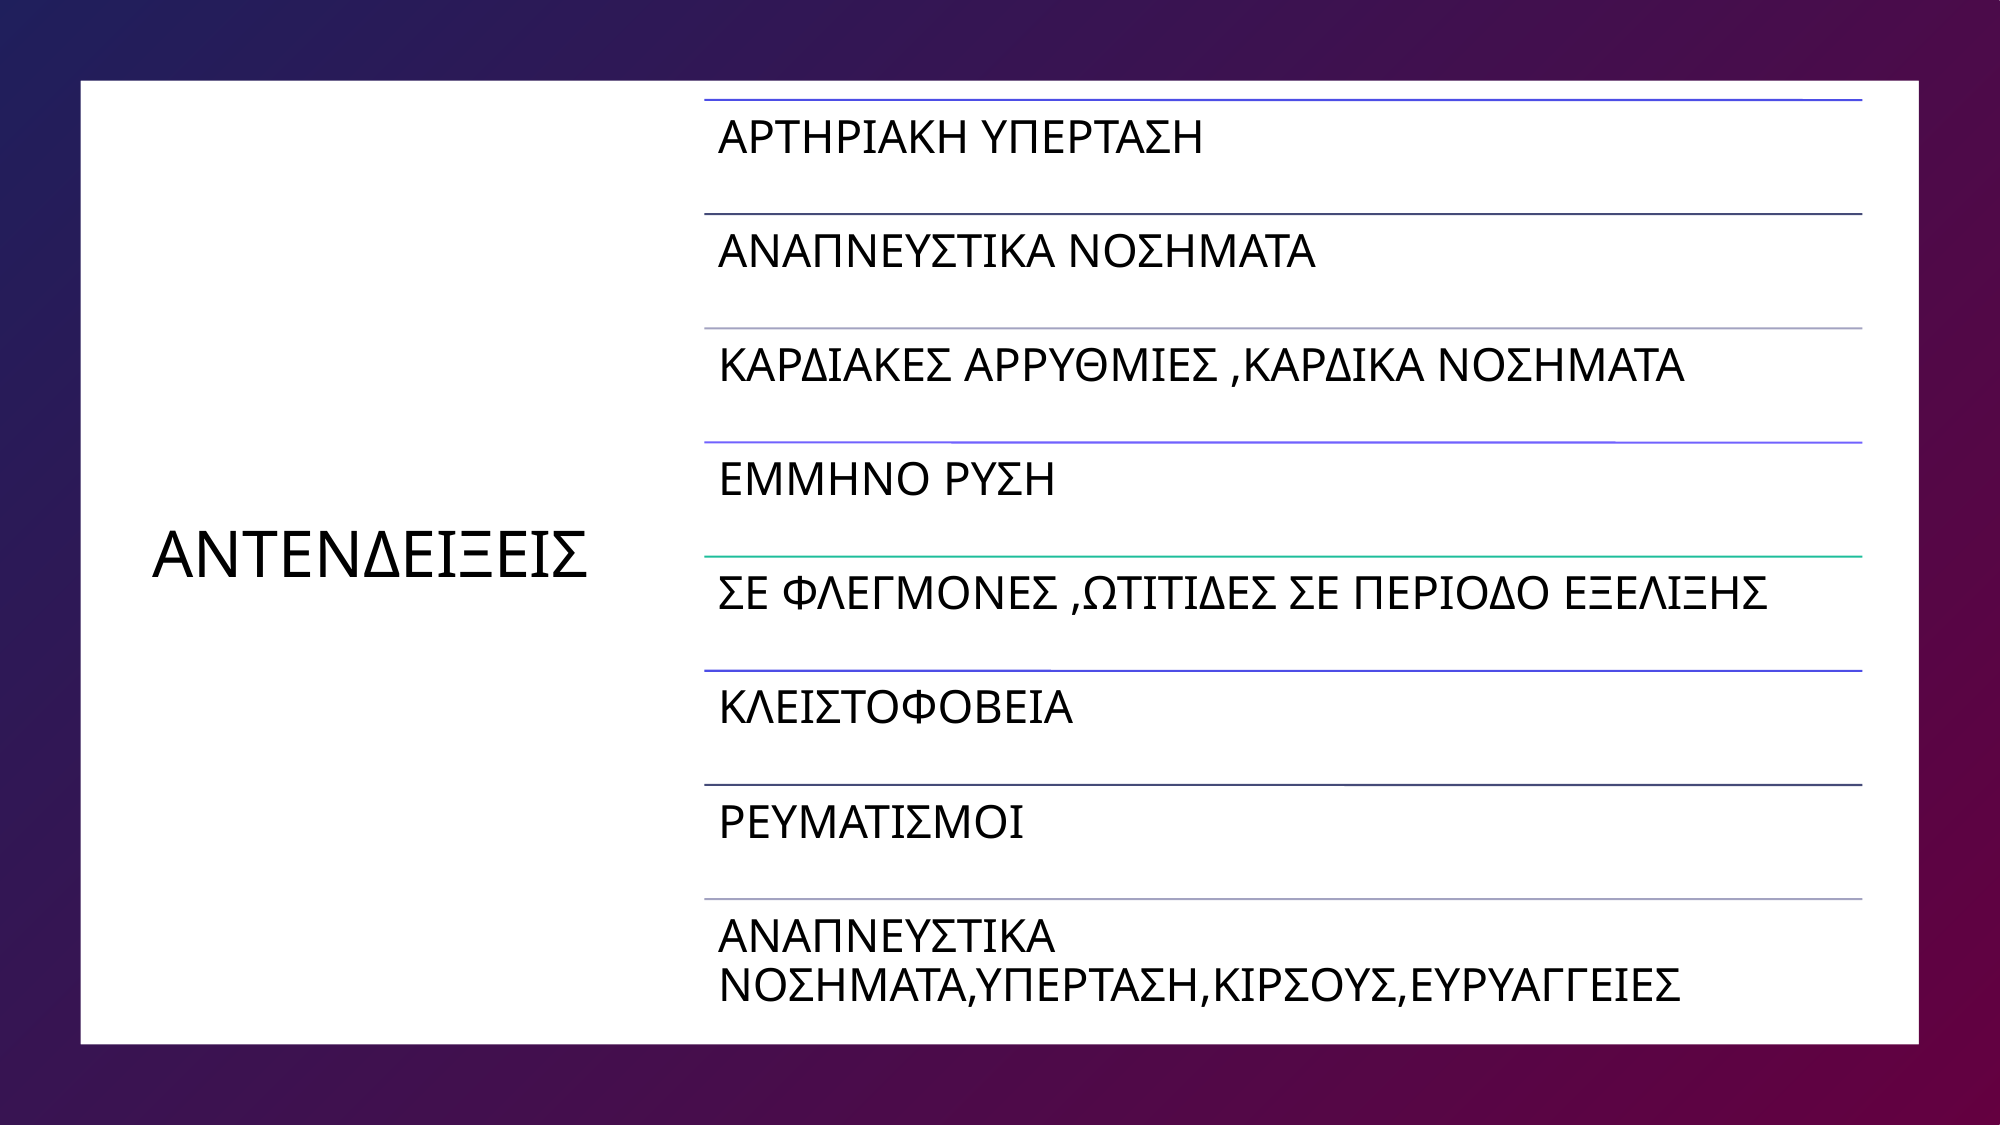

# ΑΝΤΕΝΔΕΙΞΕΙΣ
ΑΡΤΗΡΙΑΚΗ ΥΠΕΡΤΑΣΗ
ΑΝΑΠΝΕΥΣΤΙΚΑ ΝΟΣΗΜΑΤΑ
ΚΑΡΔΙΑΚΕΣ ΑΡΡΥΘΜΙΕΣ ,ΚΑΡΔΙΚΑ ΝΟΣΗΜΑΤΑ
ΕΜΜΗΝΟ ΡΥΣΗ
ΣΕ ΦΛΕΓΜΟΝΕΣ ,ΩΤΙΤΙΔΕΣ ΣΕ ΠΕΡΙΟΔΟ ΕΞΕΛΙΞΗΣ
ΚΛΕΙΣΤΟΦΟΒΕΙΑ
ΡΕΥΜΑΤΙΣΜΟΙ
ΑΝΑΠΝΕΥΣΤΙΚΑ ΝΟΣΗΜΑΤΑ,ΥΠΕΡΤΑΣΗ,ΚΙΡΣΟΥΣ,ΕΥΡΥΑΓΓΕΙΕΣ